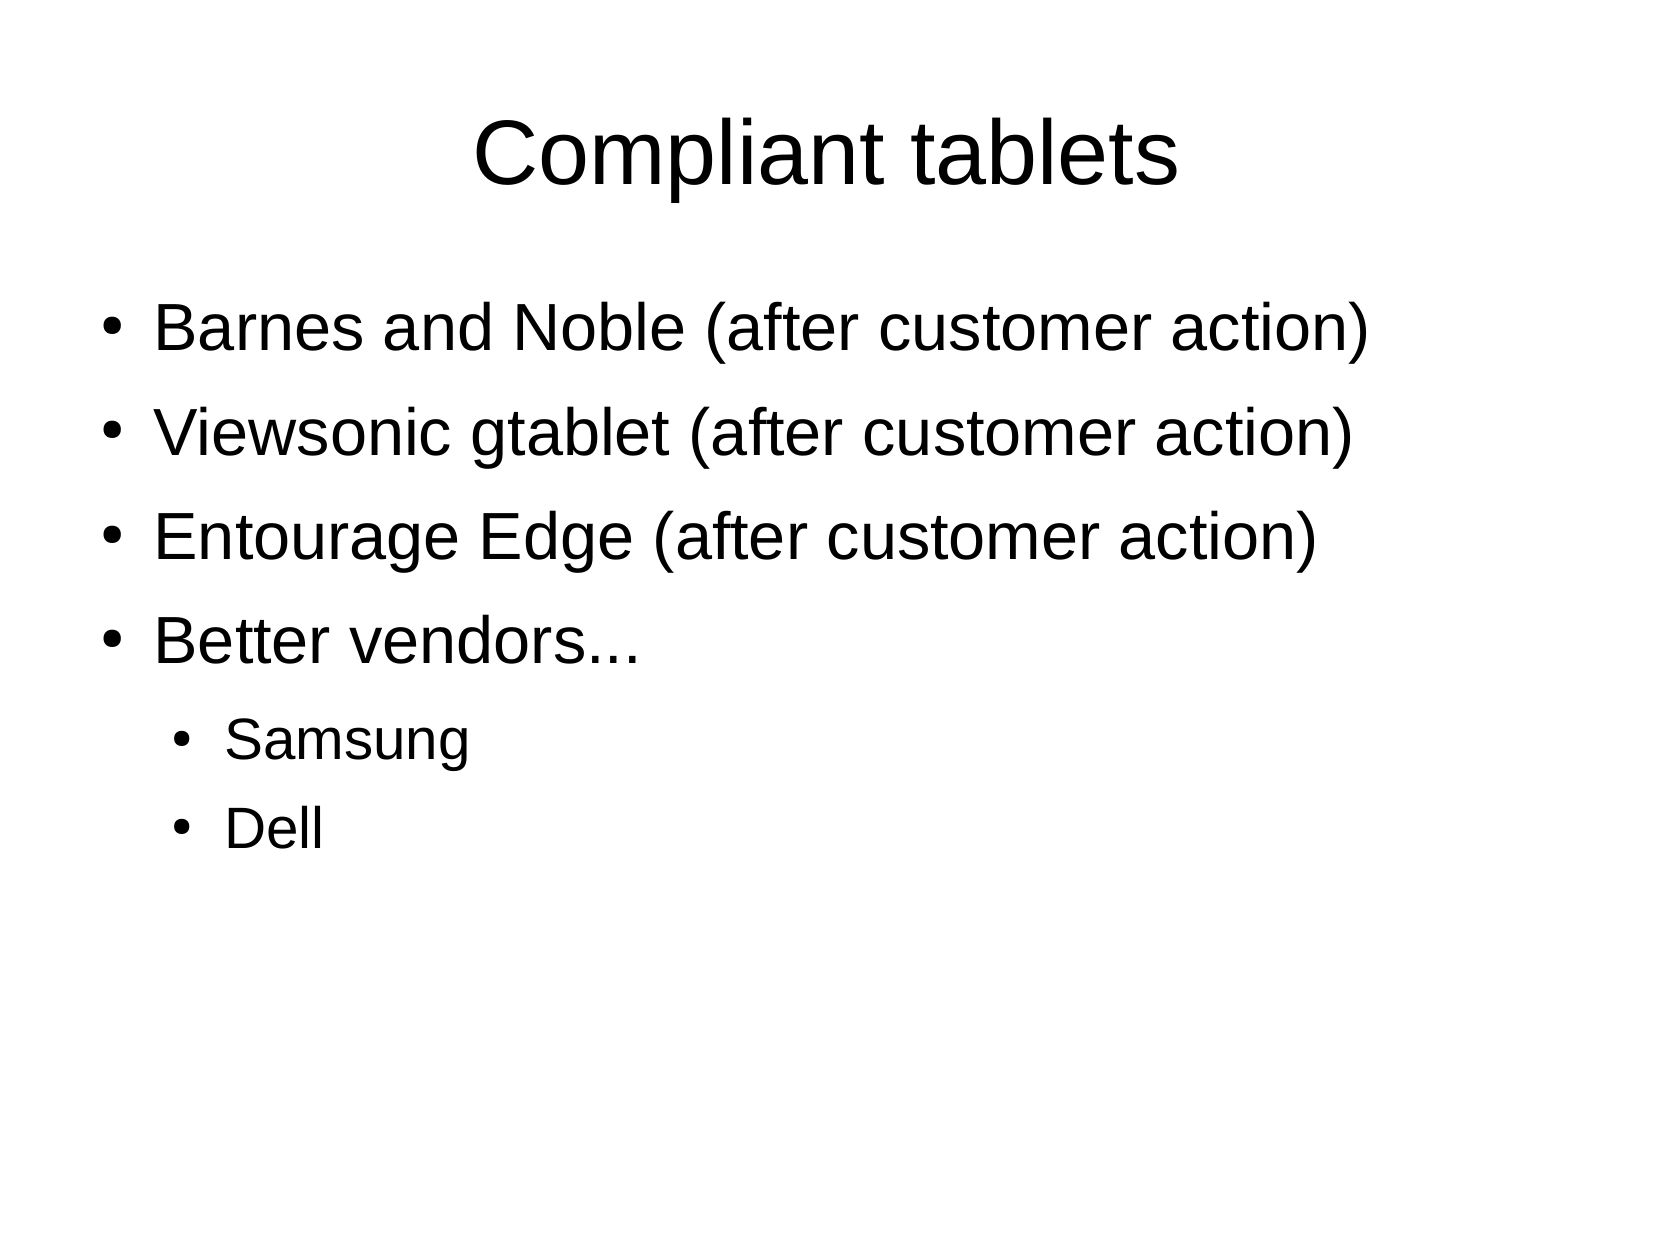

# Compliant tablets
Barnes and Noble (after customer action)
Viewsonic gtablet (after customer action)
Entourage Edge (after customer action)
Better vendors...
Samsung
Dell